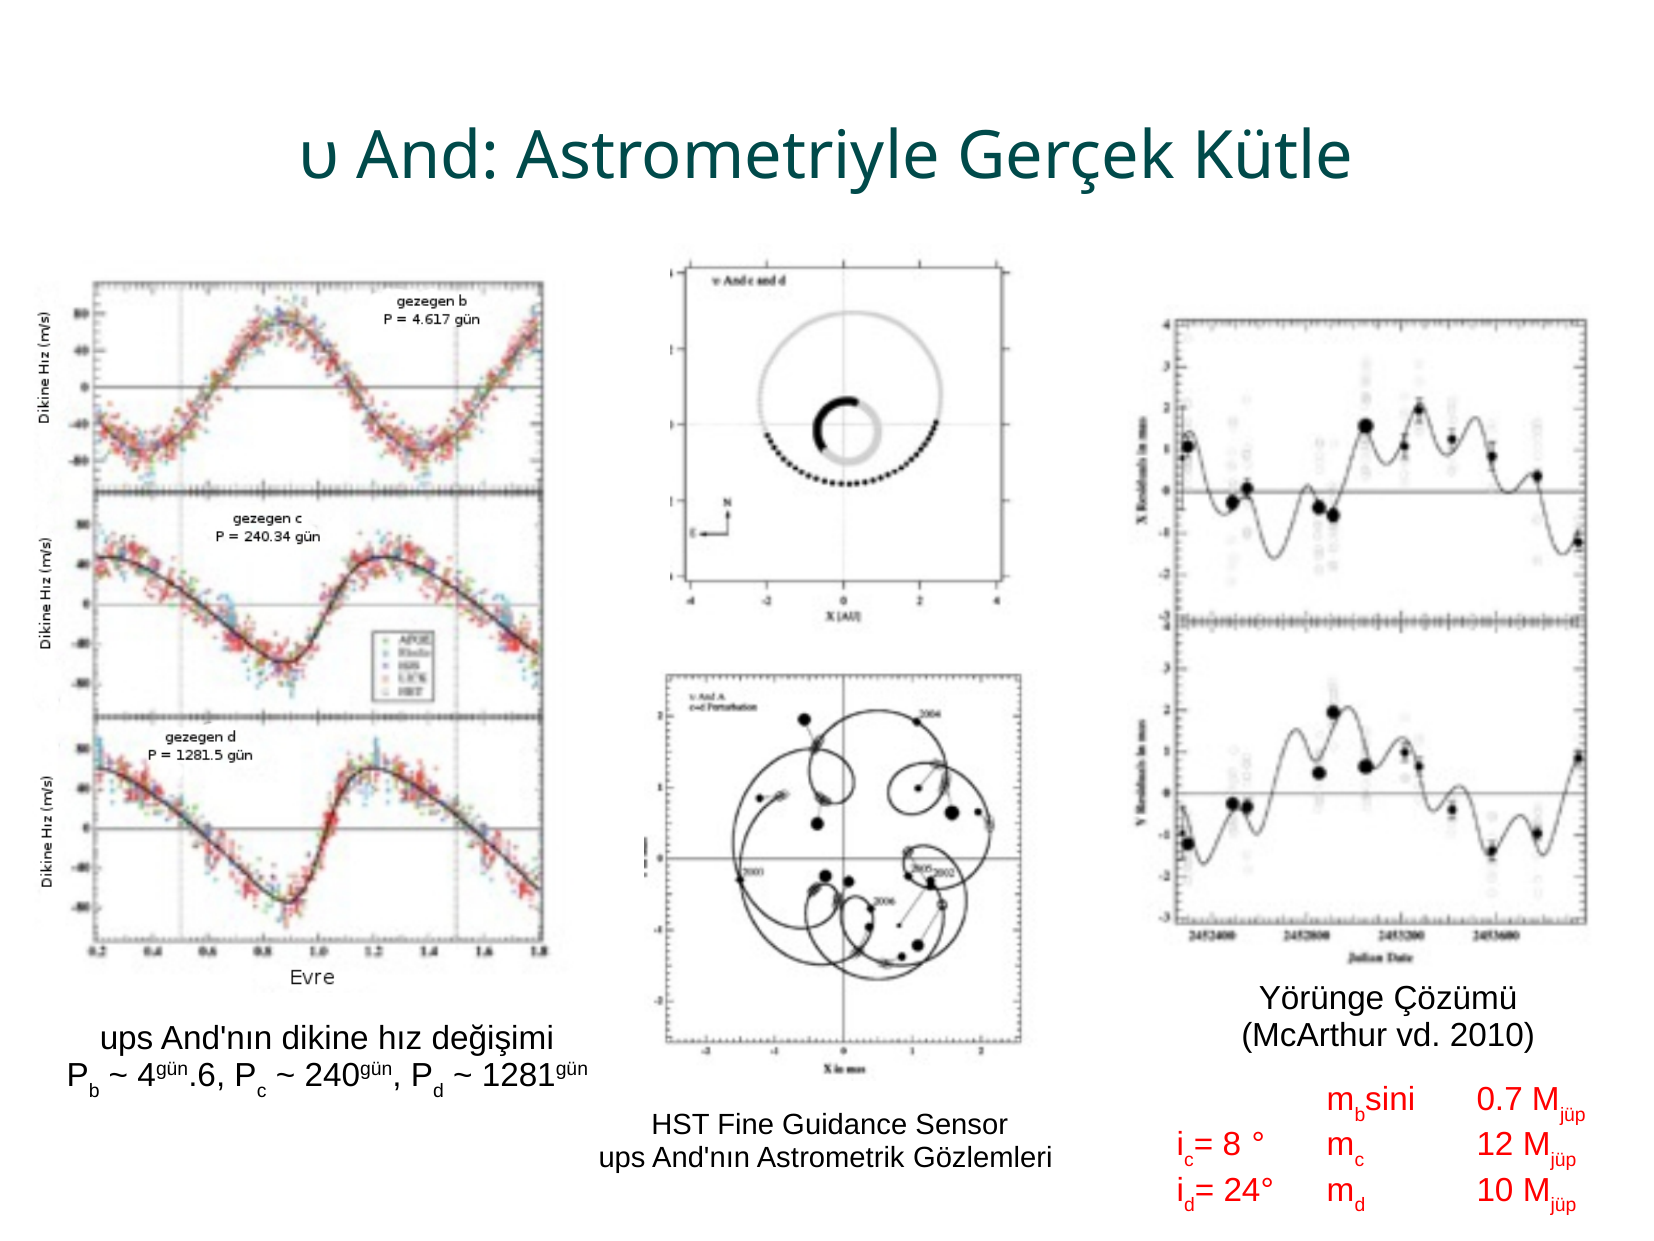

# υ And: Astrometriyle Gerçek Kütle
Yörünge Çözümü
(McArthur vd. 2010)
ups And'nın dikine hız değişimi
Pb ~ 4gün.6, Pc ~ 240gün, Pd ~ 1281gün
		mbsini	0.7 Mjüp
ic= 8	°	mc		12 Mjüp
id= 24°	md		10 Mjüp
 HST Fine Guidance Sensor
ups And'nın Astrometrik Gözlemleri